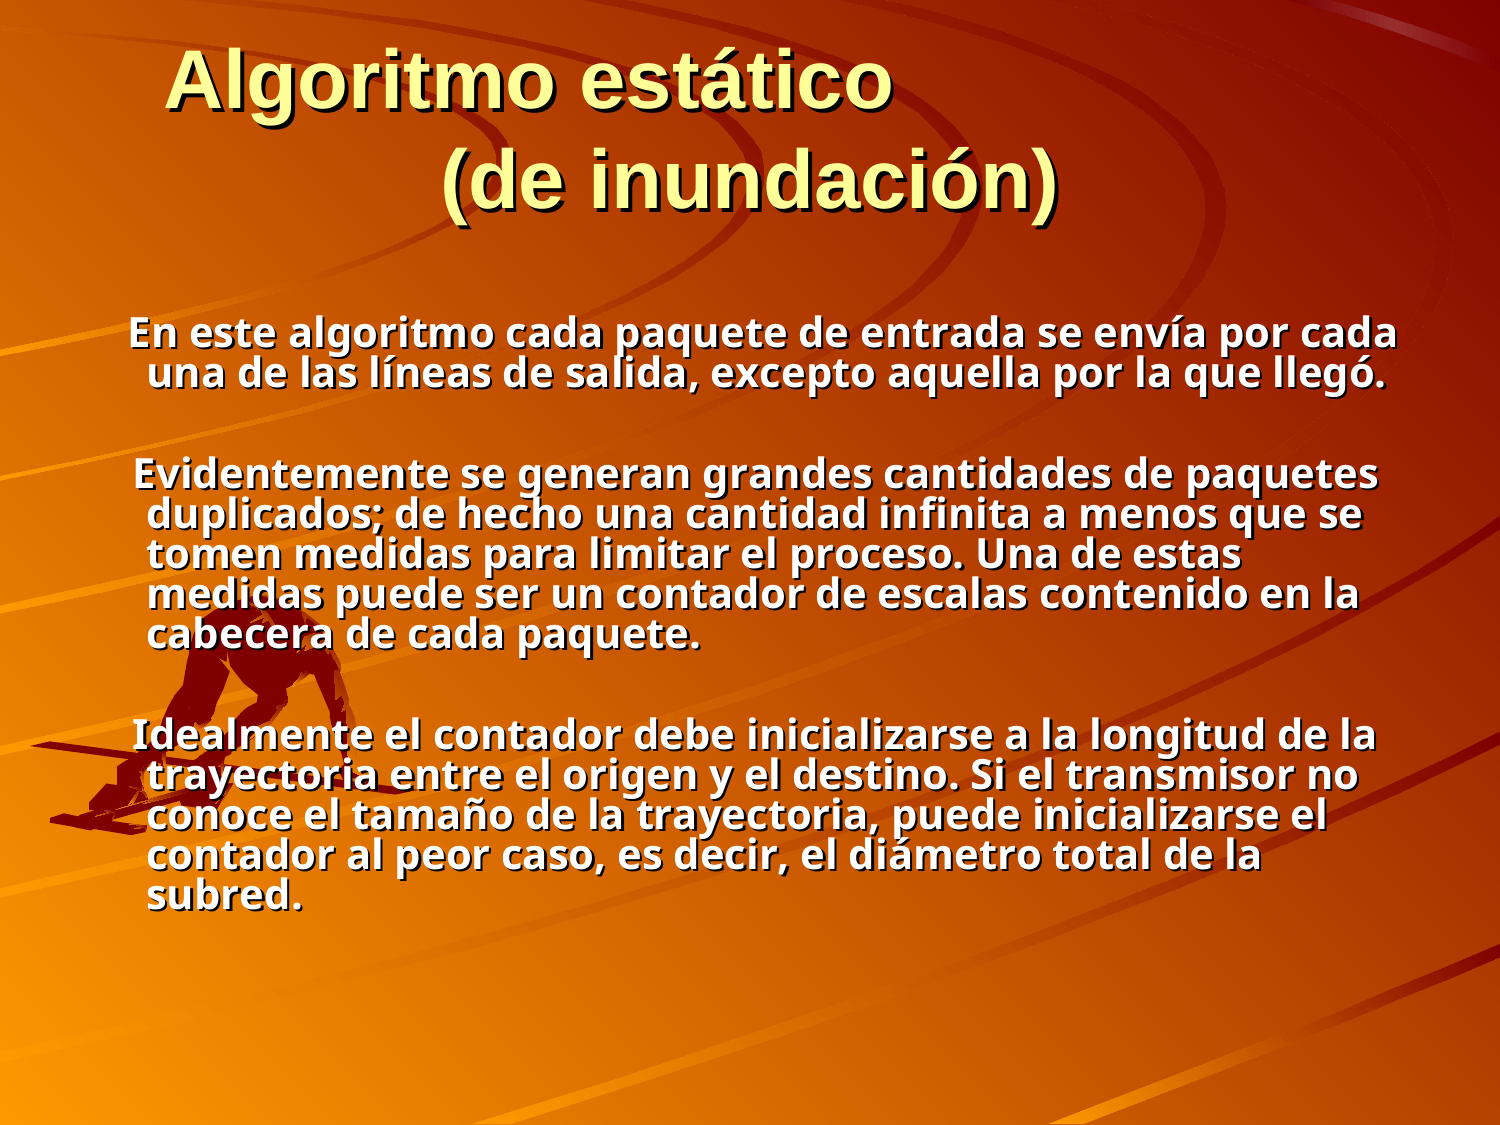

# Algoritmo estático (de inundación)
 En este algoritmo cada paquete de entrada se envía por cada una de las líneas de salida, excepto aquella por la que llegó.
 Evidentemente se generan grandes cantidades de paquetes duplicados; de hecho una cantidad infinita a menos que se tomen medidas para limitar el proceso. Una de estas medidas puede ser un contador de escalas contenido en la cabecera de cada paquete.
 Idealmente el contador debe inicializarse a la longitud de la trayectoria entre el origen y el destino. Si el transmisor no conoce el tamaño de la trayectoria, puede inicializarse el contador al peor caso, es decir, el diámetro total de la subred.